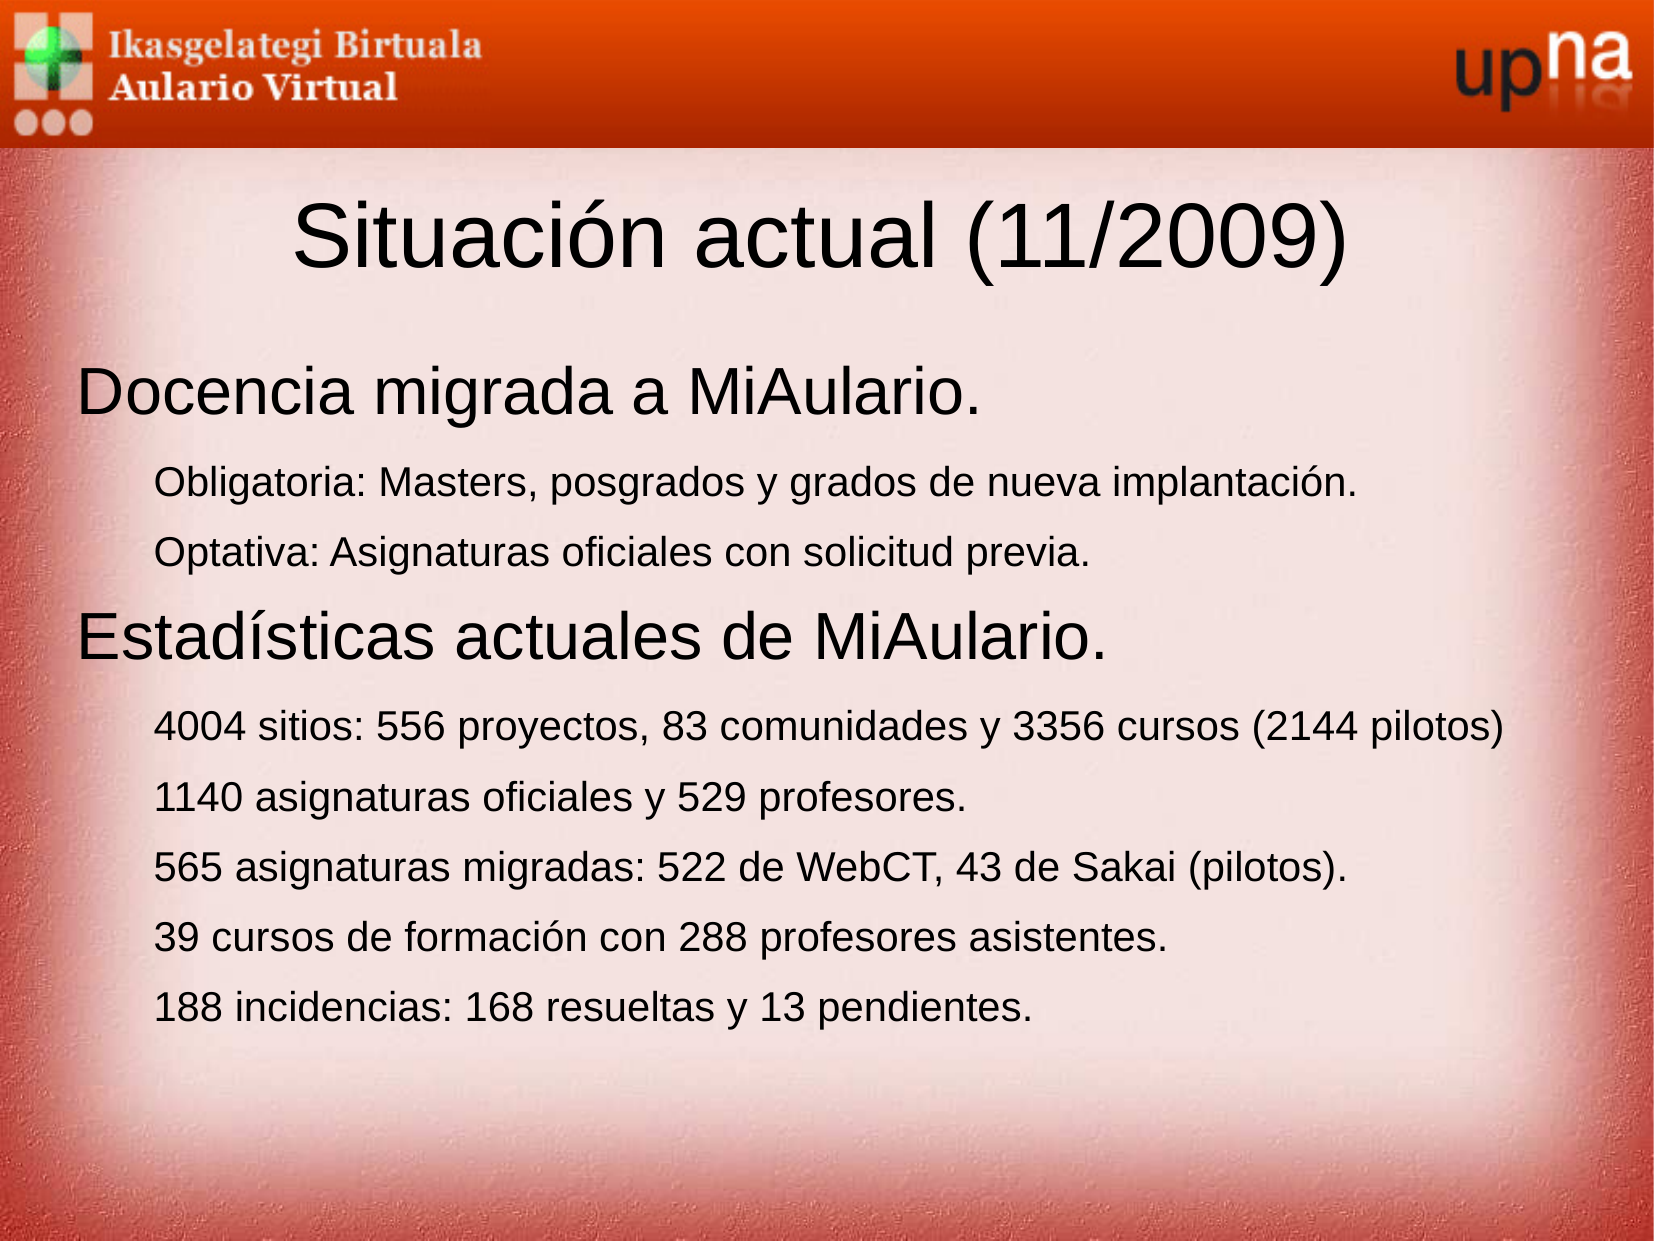

# Situación actual (11/2009)
Docencia migrada a MiAulario.
Obligatoria: Masters, posgrados y grados de nueva implantación.
Optativa: Asignaturas oficiales con solicitud previa.
Estadísticas actuales de MiAulario.
4004 sitios: 556 proyectos, 83 comunidades y 3356 cursos (2144 pilotos)
1140 asignaturas oficiales y 529 profesores.
565 asignaturas migradas: 522 de WebCT, 43 de Sakai (pilotos).
39 cursos de formación con 288 profesores asistentes.
188 incidencias: 168 resueltas y 13 pendientes.